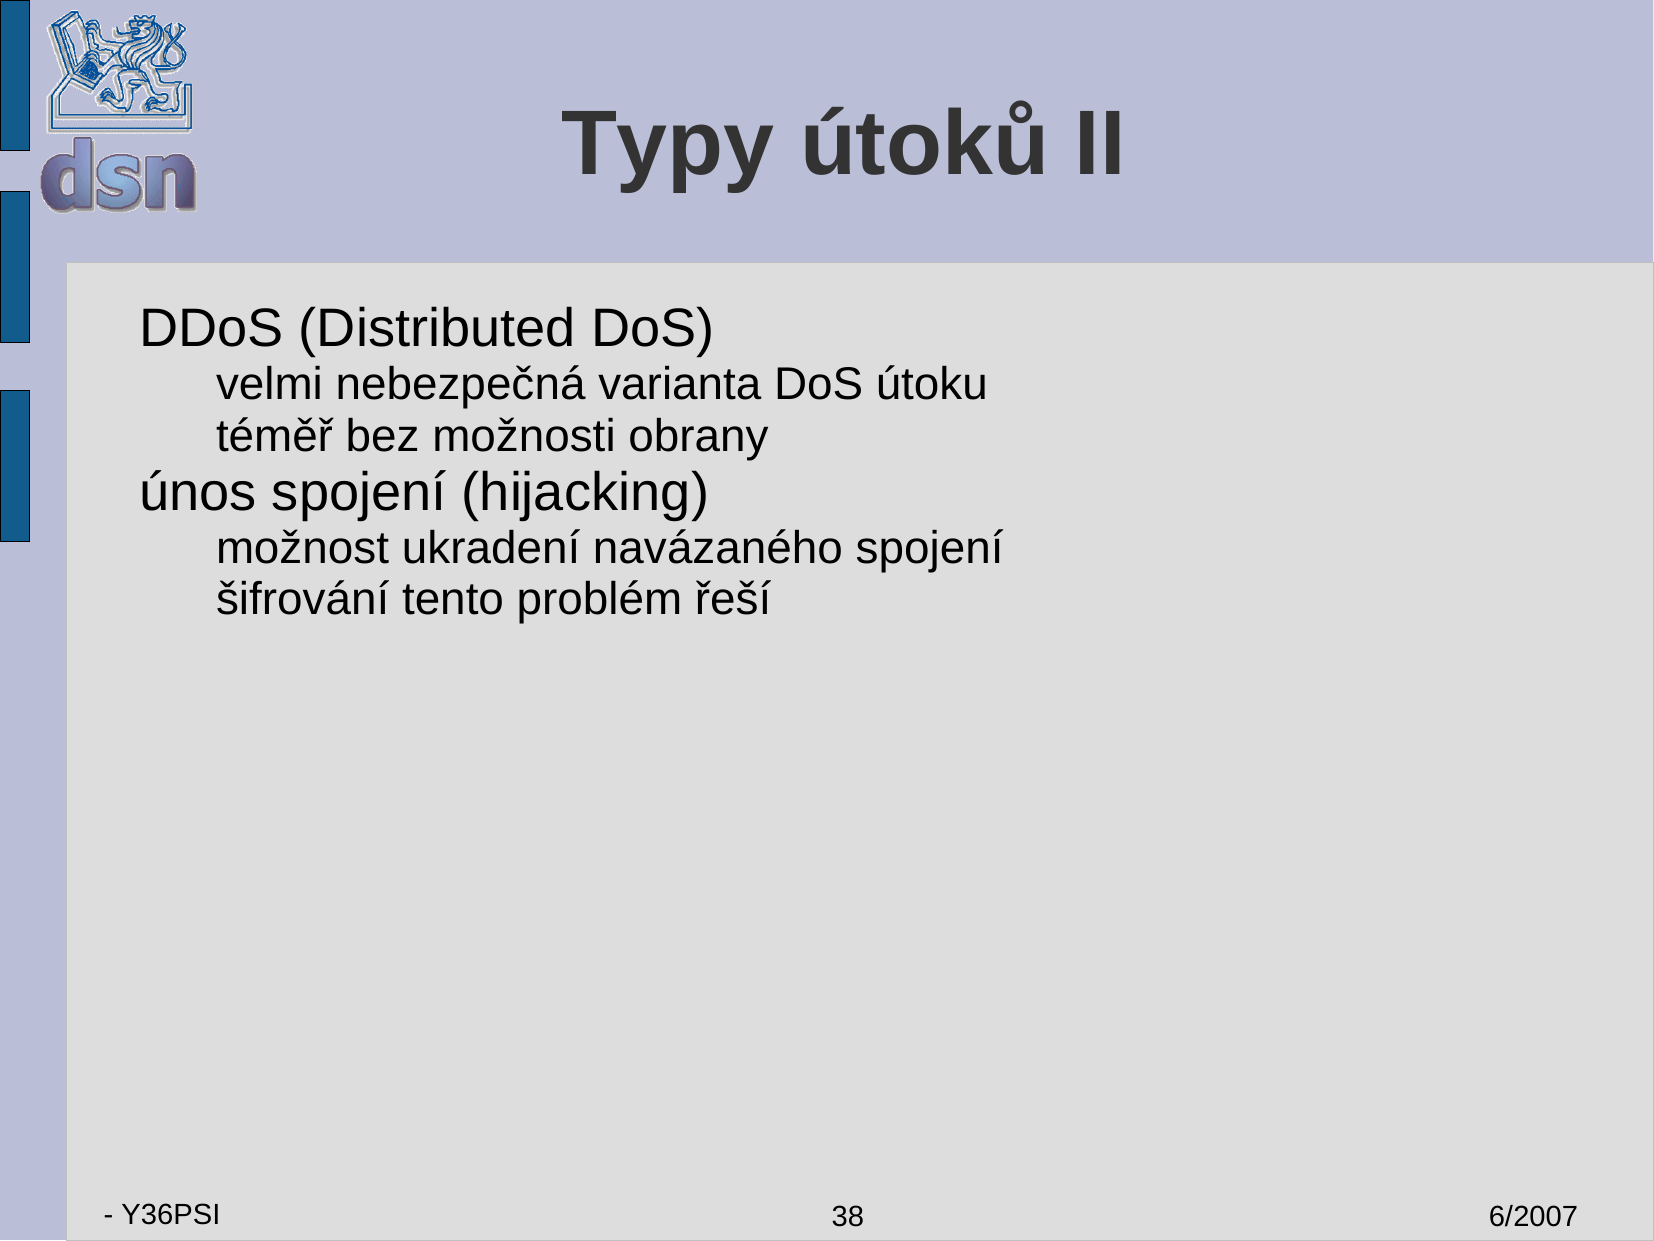

# Typy útoků II
DDoS (Distributed DoS)
velmi nebezpečná varianta DoS útoku
téměř bez možnosti obrany
únos spojení (hijacking)
možnost ukradení navázaného spojení
šifrování tento problém řeší